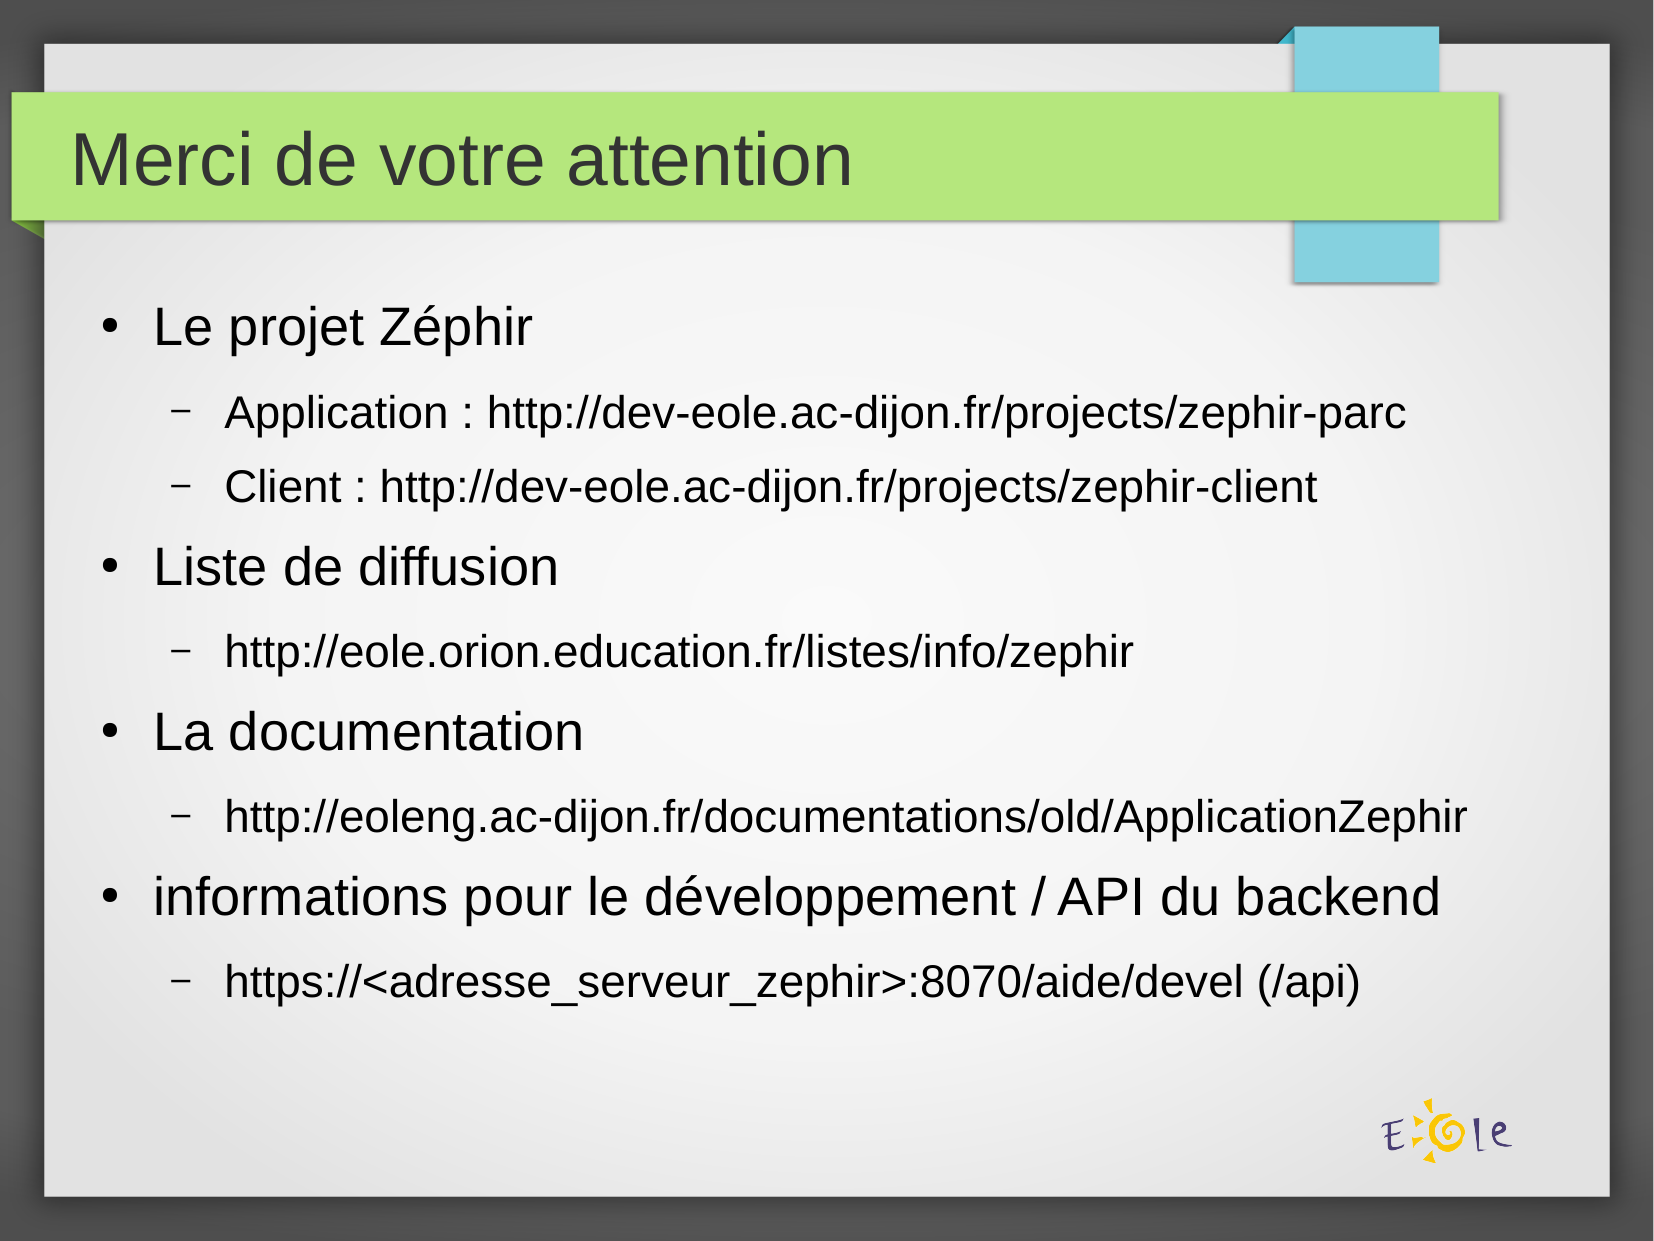

# Merci de votre attention
Le projet Zéphir
Application : http://dev-eole.ac-dijon.fr/projects/zephir-parc
Client : http://dev-eole.ac-dijon.fr/projects/zephir-client
Liste de diffusion
http://eole.orion.education.fr/listes/info/zephir
La documentation
http://eoleng.ac-dijon.fr/documentations/old/ApplicationZephir
informations pour le développement / API du backend
https://<adresse_serveur_zephir>:8070/aide/devel (/api)